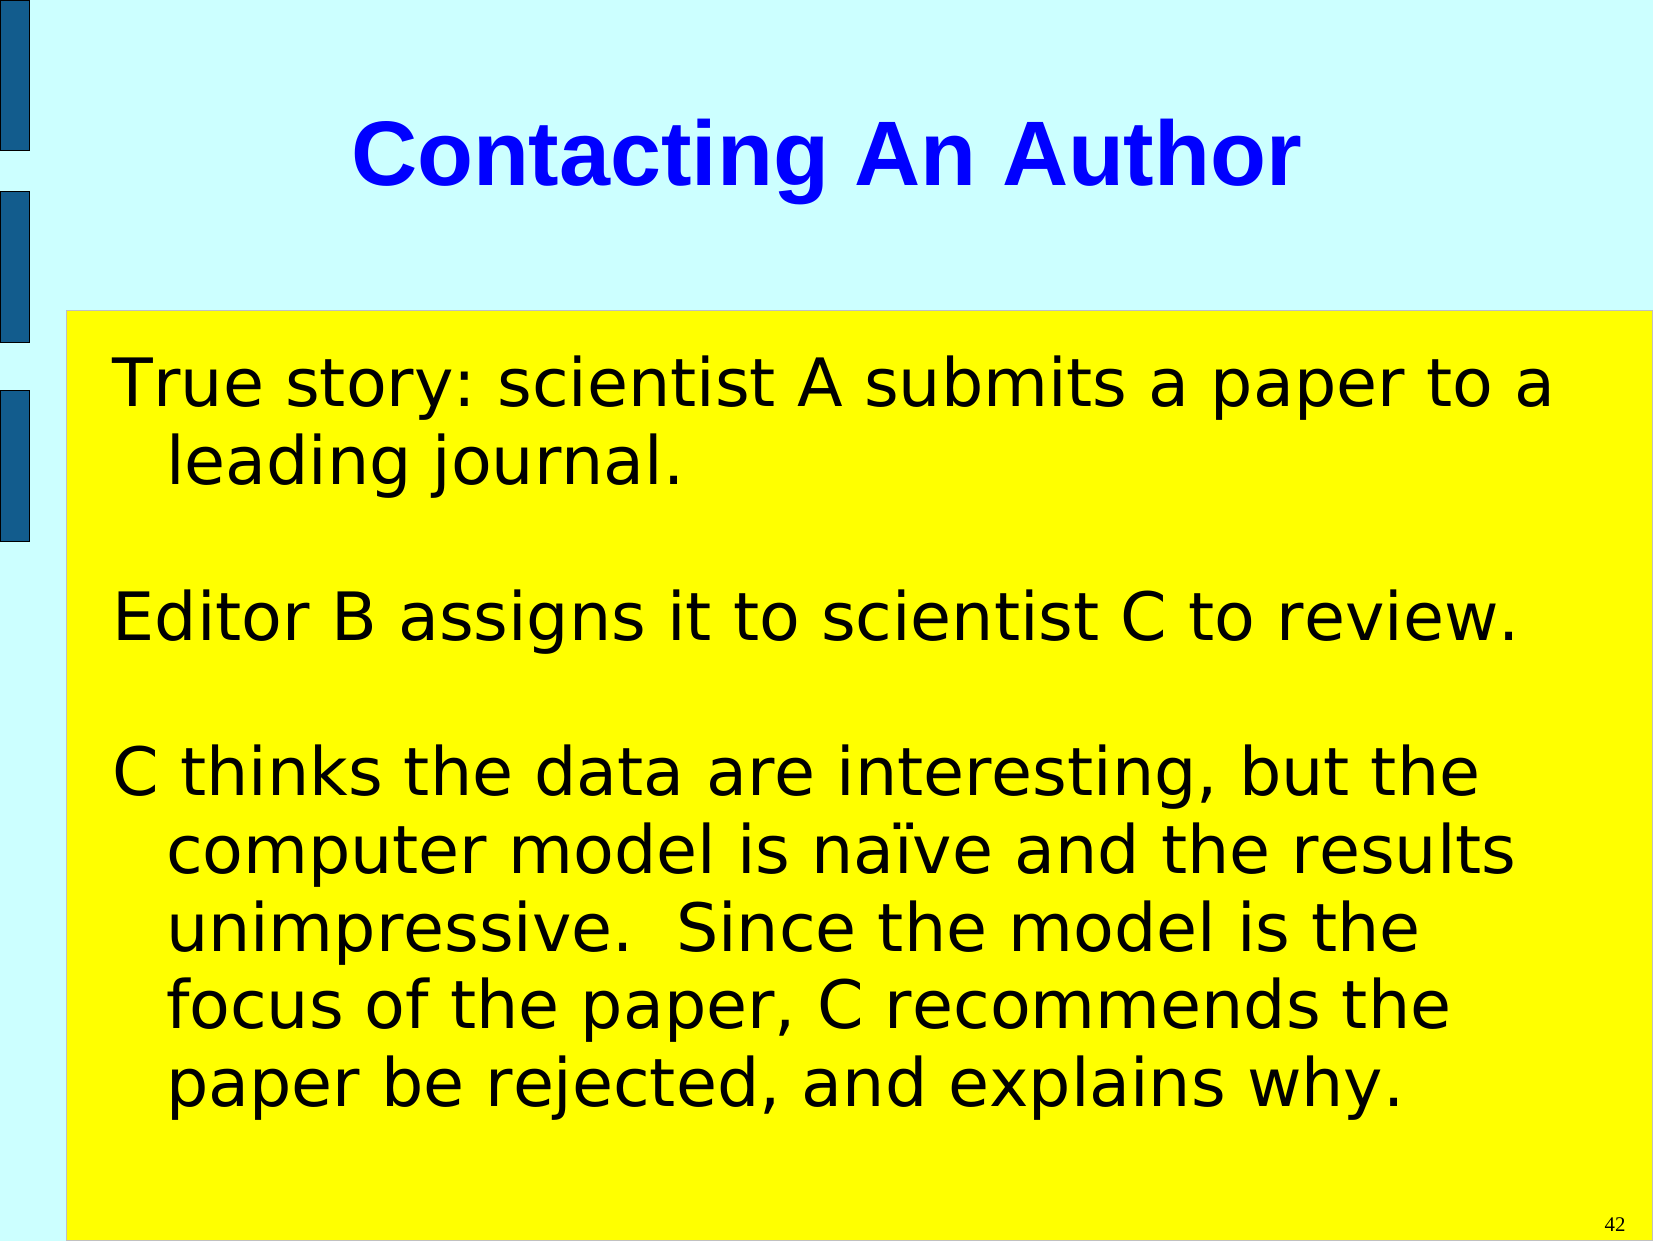

# Contacting An Author
True story: scientist A submits a paper to a leading journal.
Editor B assigns it to scientist C to review.
C thinks the data are interesting, but the computer model is naïve and the results unimpressive. Since the model is the focus of the paper, C recommends the paper be rejected, and explains why.